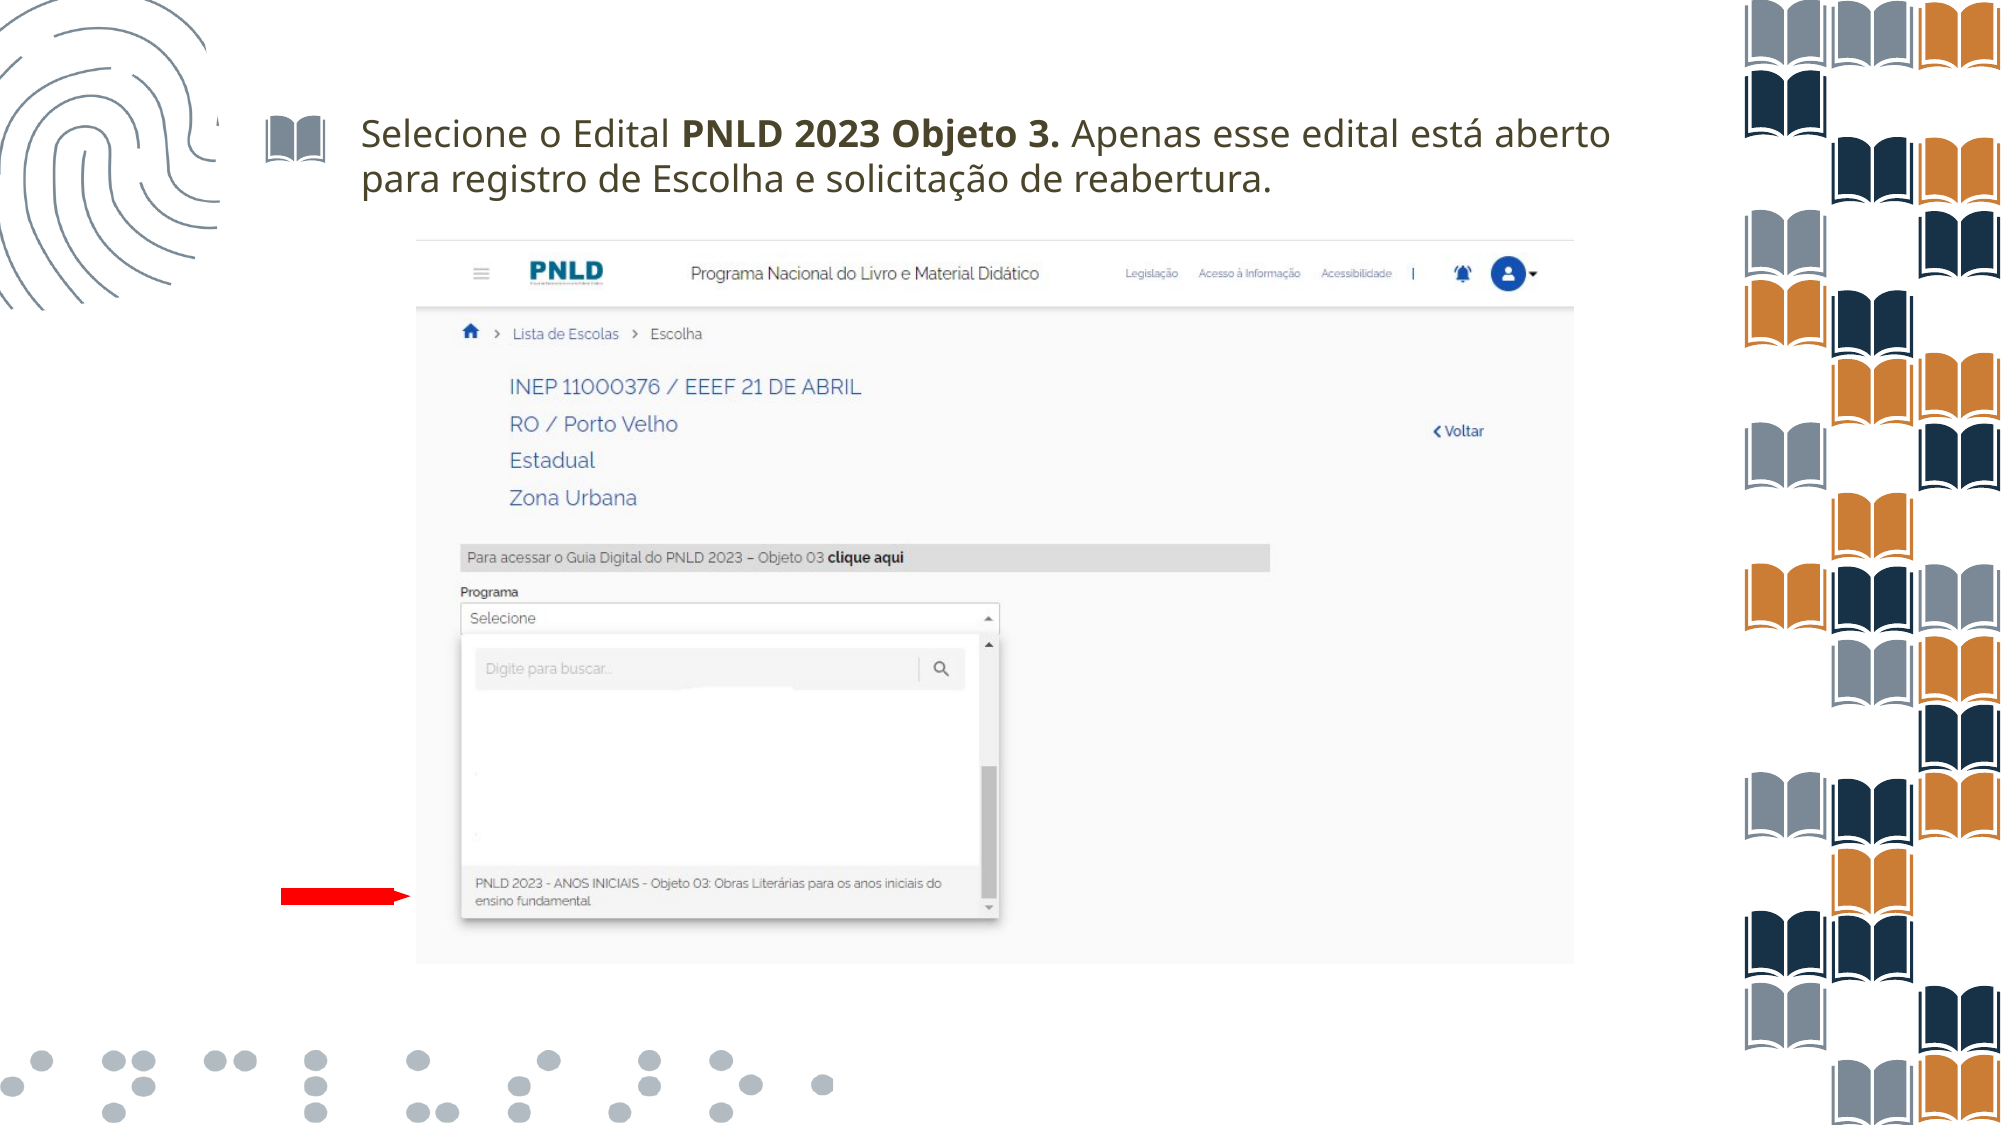

Selecione o Edital PNLD 2023 Objeto 3. Apenas esse edital está aberto para registro de Escolha e solicitação de reabertura.